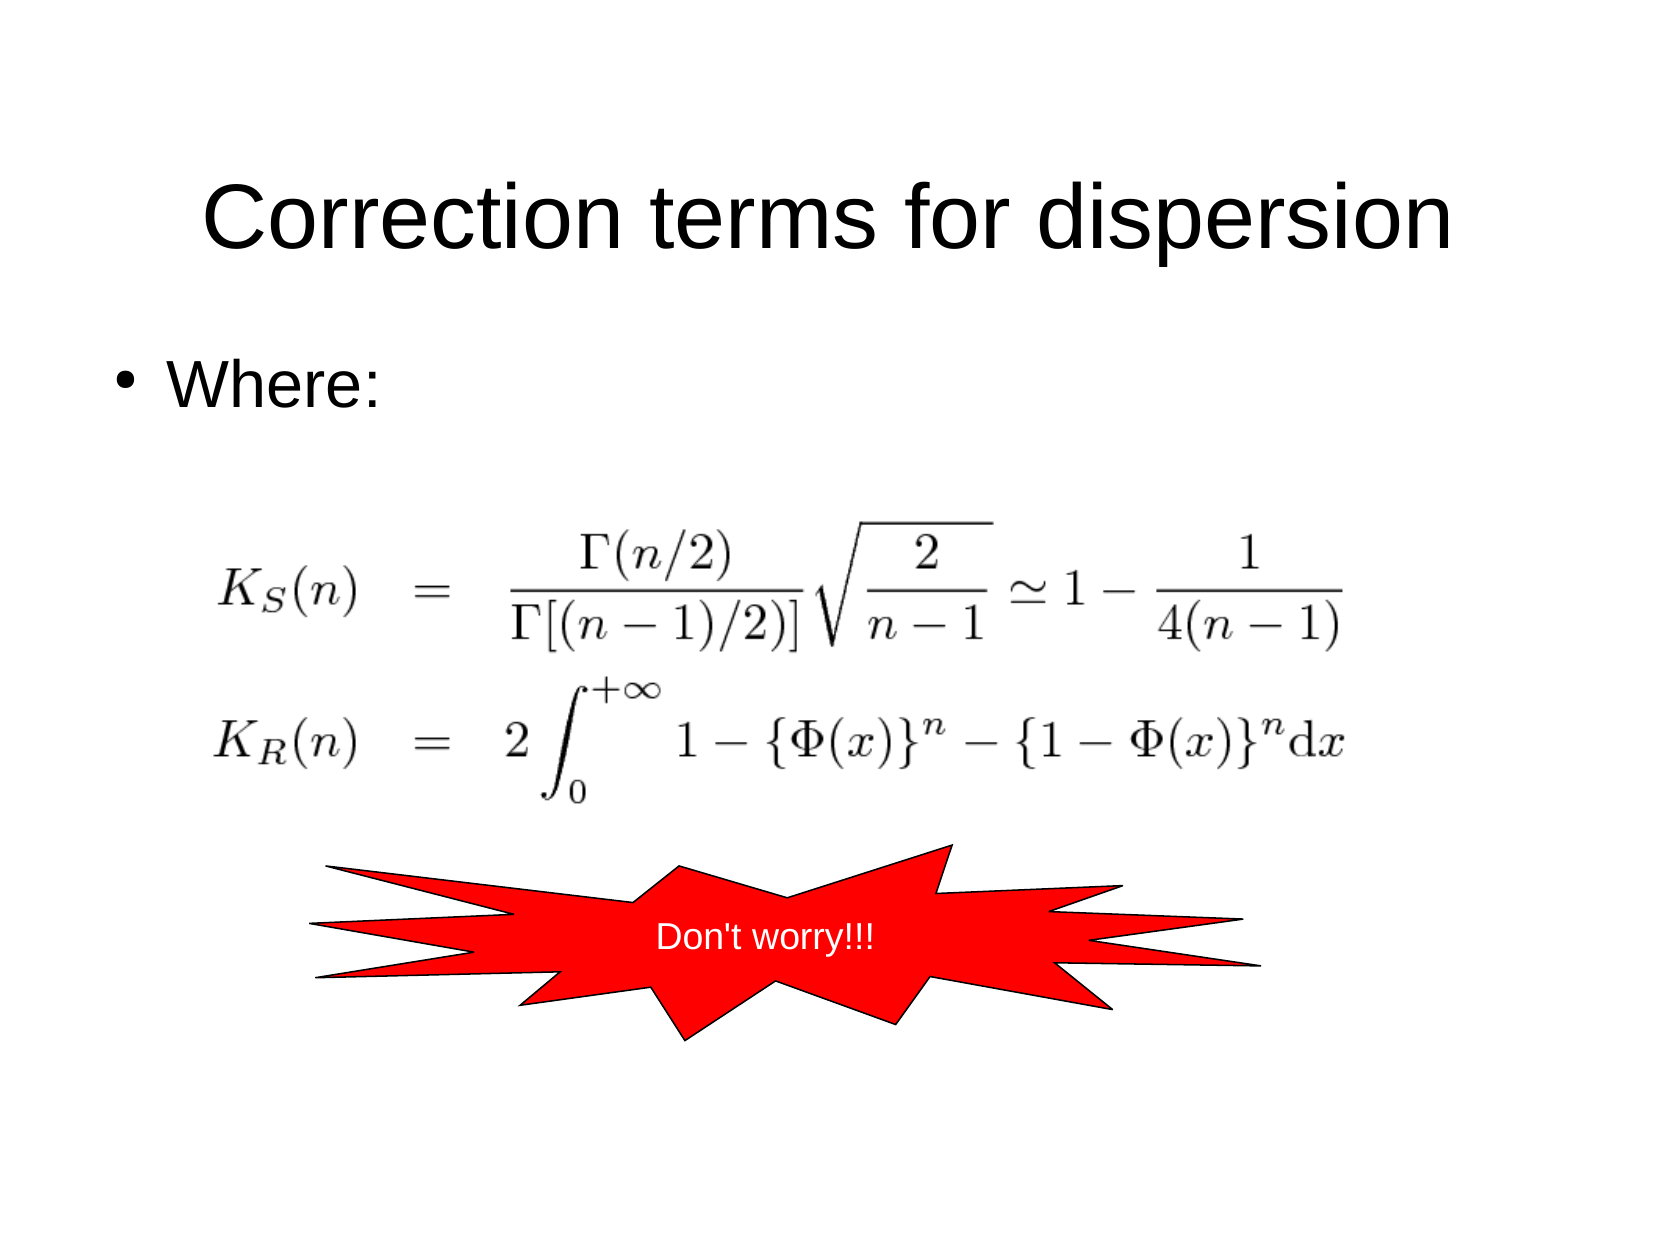

# Correction terms for dispersion
Where:
Don't worry!!!